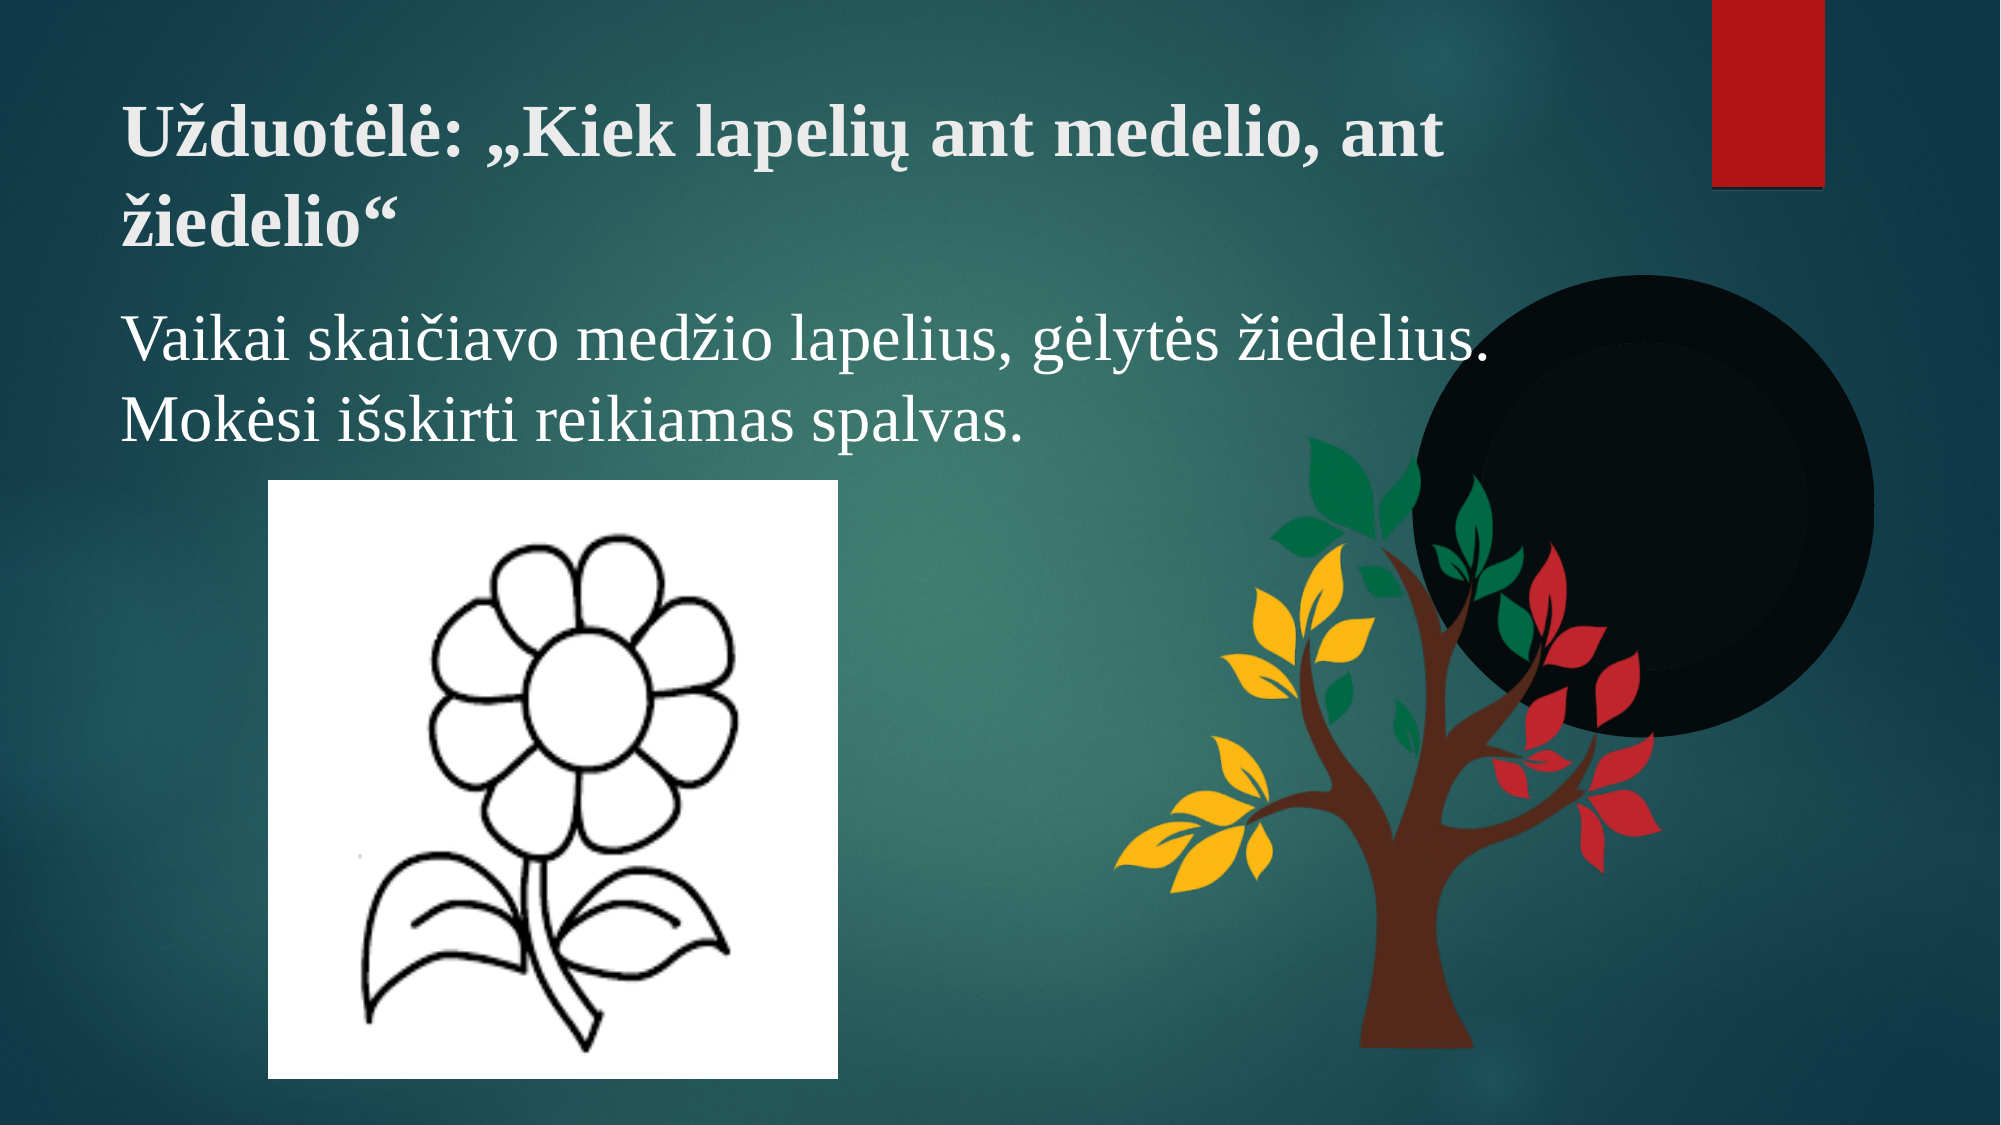

# Užduotėlė: „Kiek lapelių ant medelio, ant žiedelio“
Vaikai skaičiavo medžio lapelius, gėlytės žiedelius. Mokėsi išskirti reikiamas spalvas.